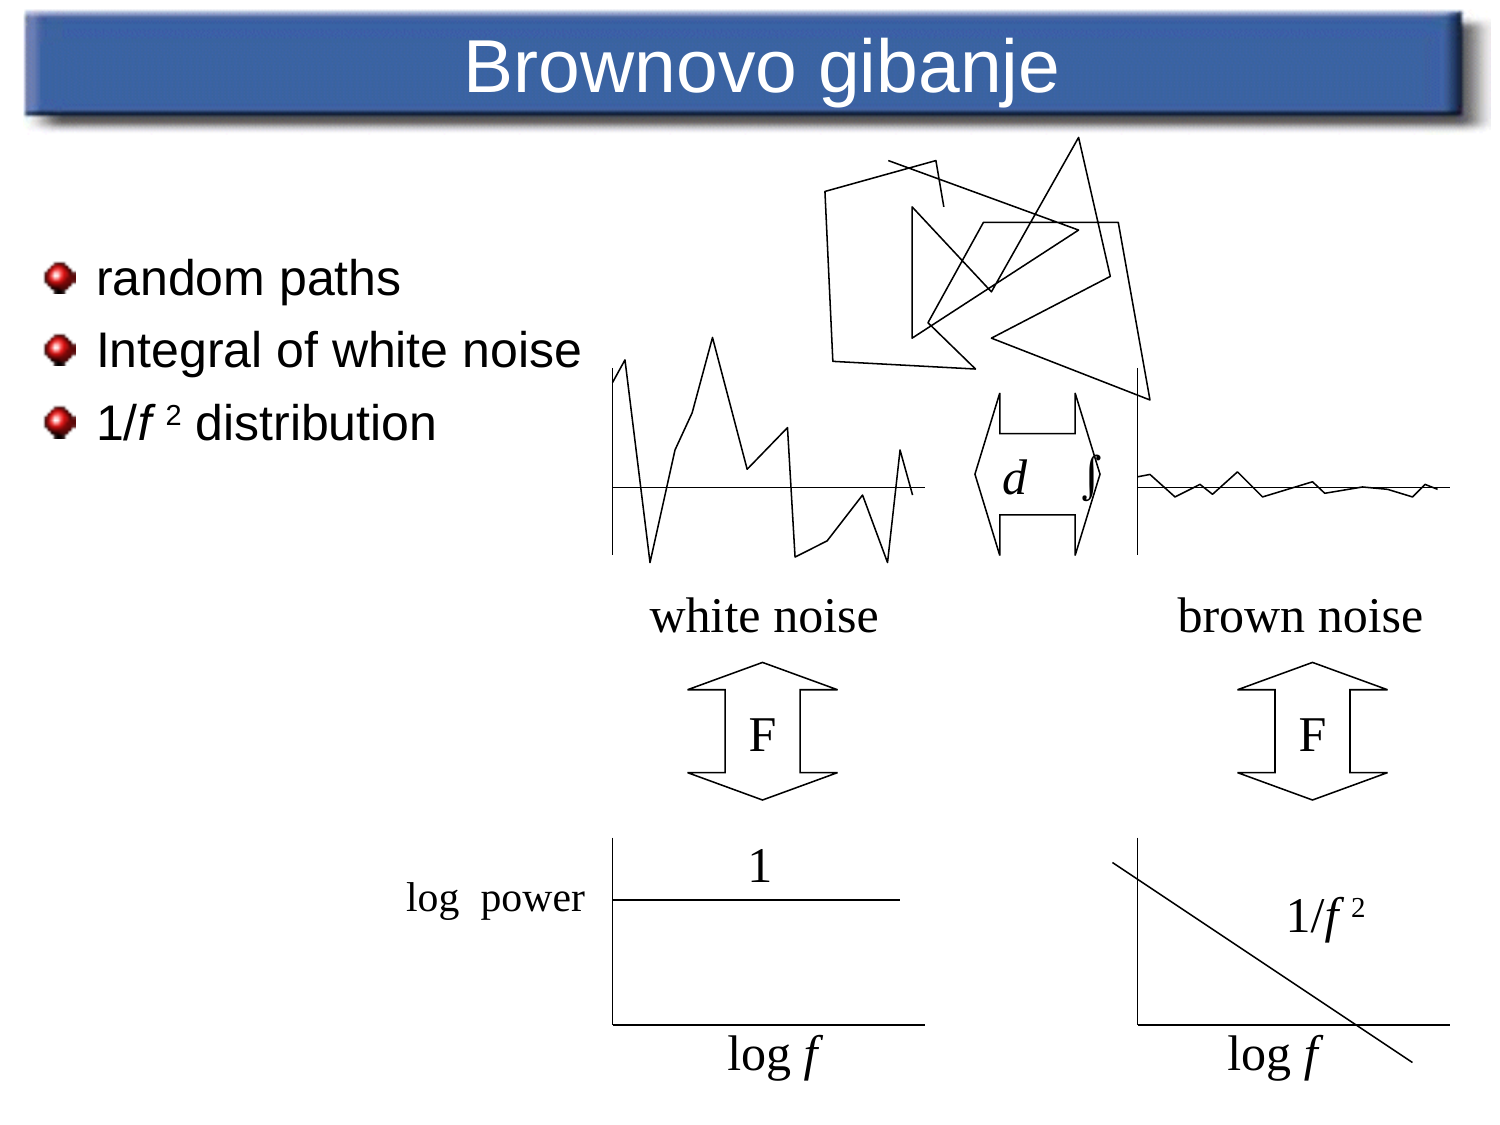

# Brownovo gibanje
random paths
Integral of white noise
1/f 2 distribution
d 
white noise
brown noise
F
F
1
log power
1/f 2
log f
log f